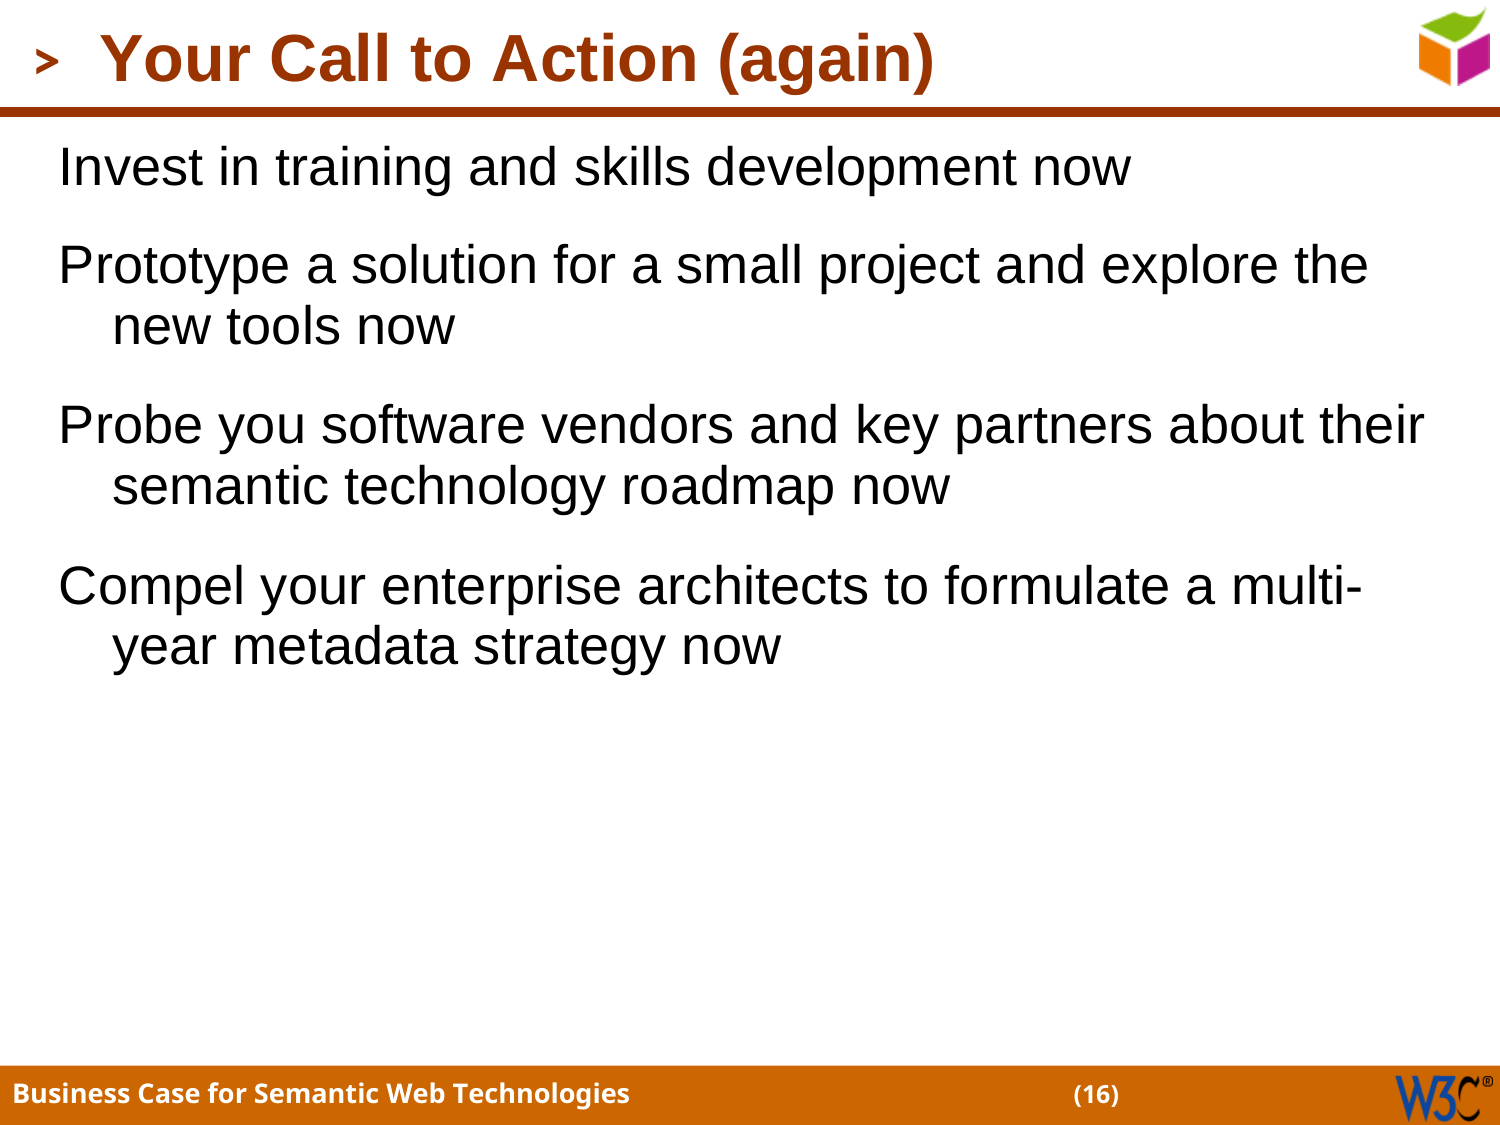

# Your Call to Action (again)‏
Invest in training and skills development now
Prototype a solution for a small project and explore the new tools now
Probe you software vendors and key partners about their semantic technology roadmap now
Compel your enterprise architects to formulate a multi-year metadata strategy now